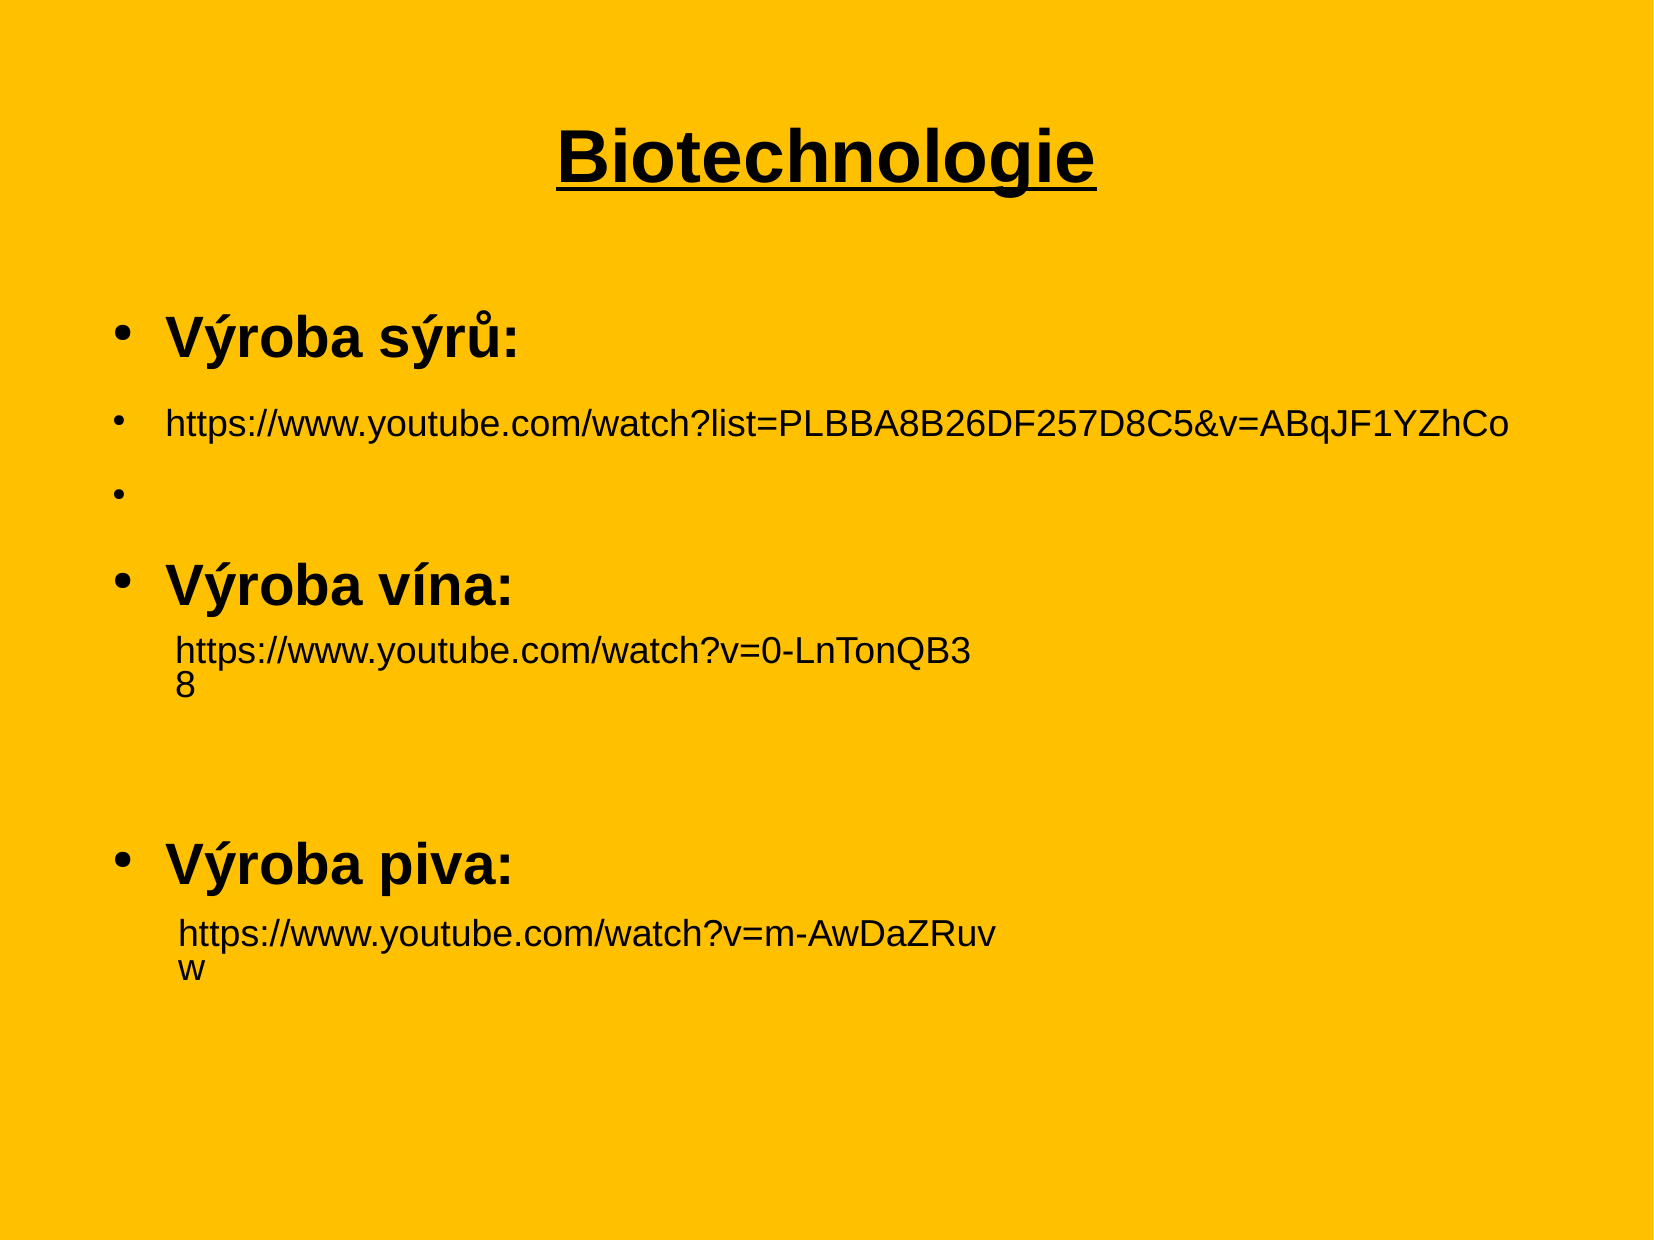

# Biotechnologie
Výroba sýrů:
https://www.youtube.com/watch?list=PLBBA8B26DF257D8C5&v=ABqJF1YZhCo
Výroba vína:
Výroba piva:
https://www.youtube.com/watch?v=0-LnTonQB38
https://www.youtube.com/watch?v=m-AwDaZRuvw